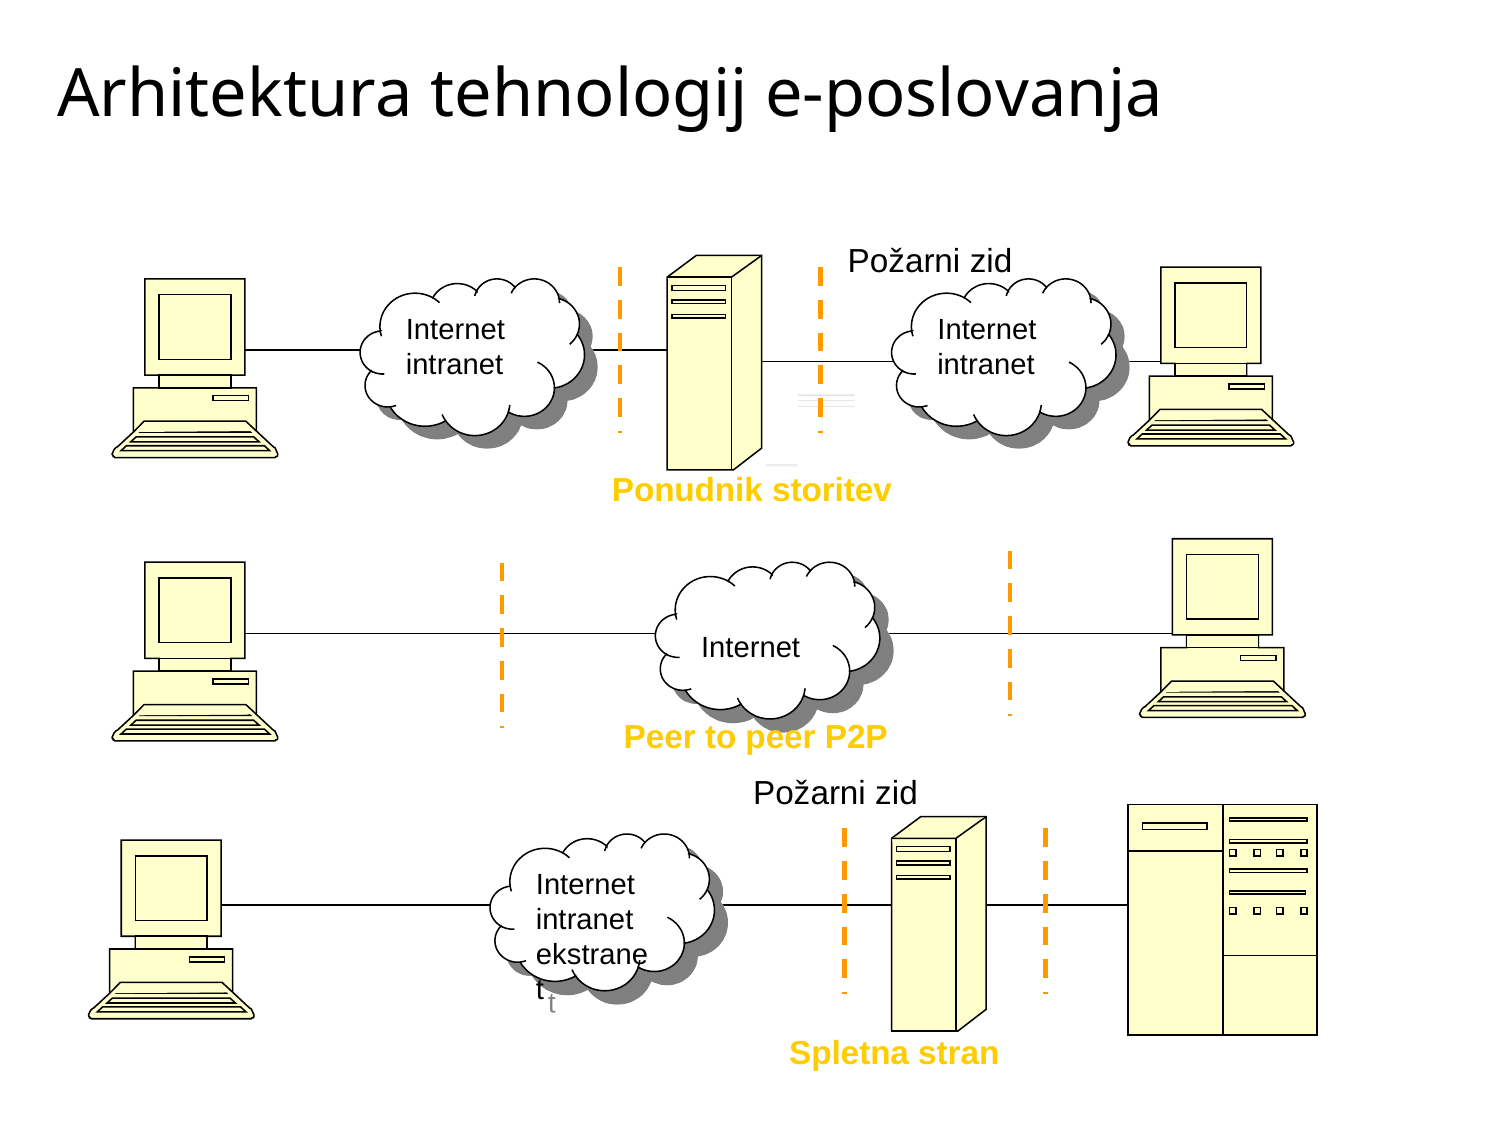

# Arhitektura tehnologij e-poslovanja
Požarni zid
Internet
intranet
Internet
intranet
Ponudnik storitev
Internet
Peer to peer P2P
Požarni zid
Internet
intranet
ekstranet
Spletna stran